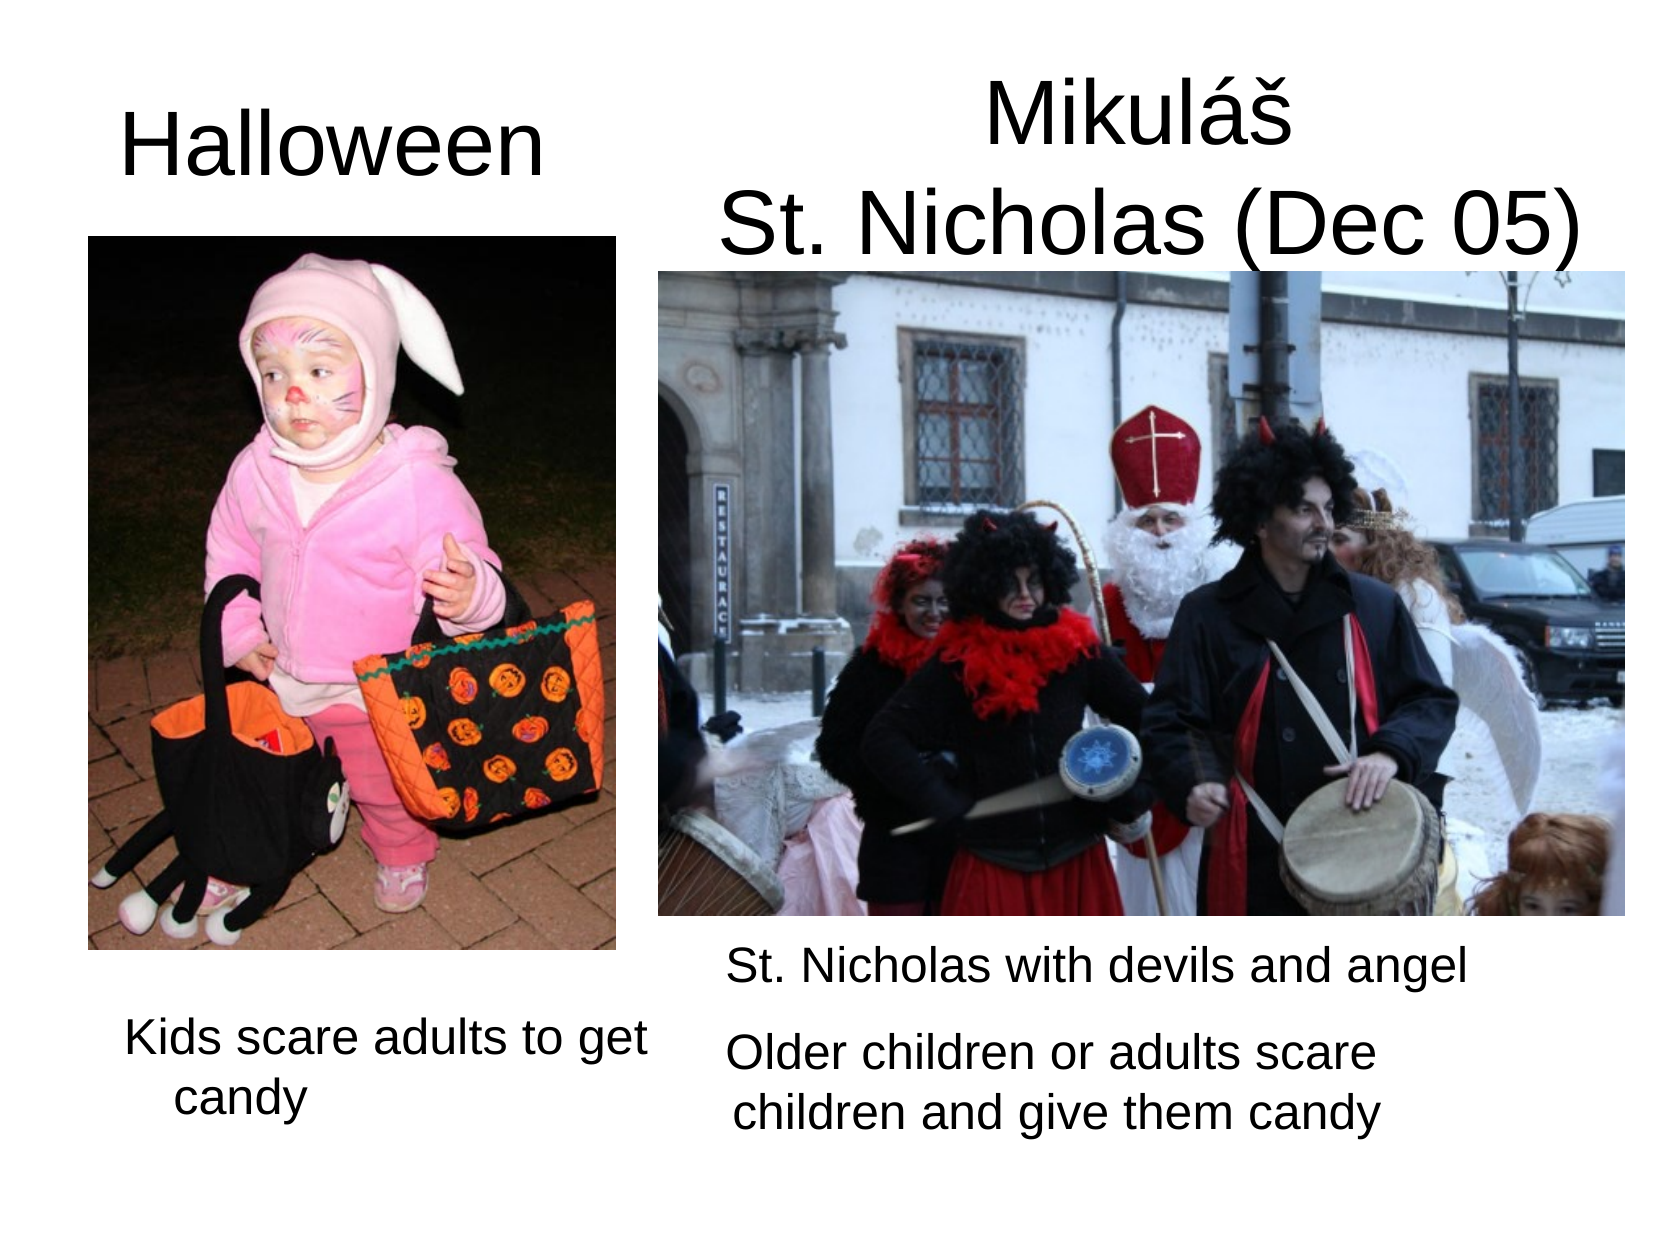

Mikuláš
St. Nicholas (Dec 05)
# Halloween
 St. Nicholas with devils and angel
 Older children or adults scare children and give them candy
Kids scare adults to get candy